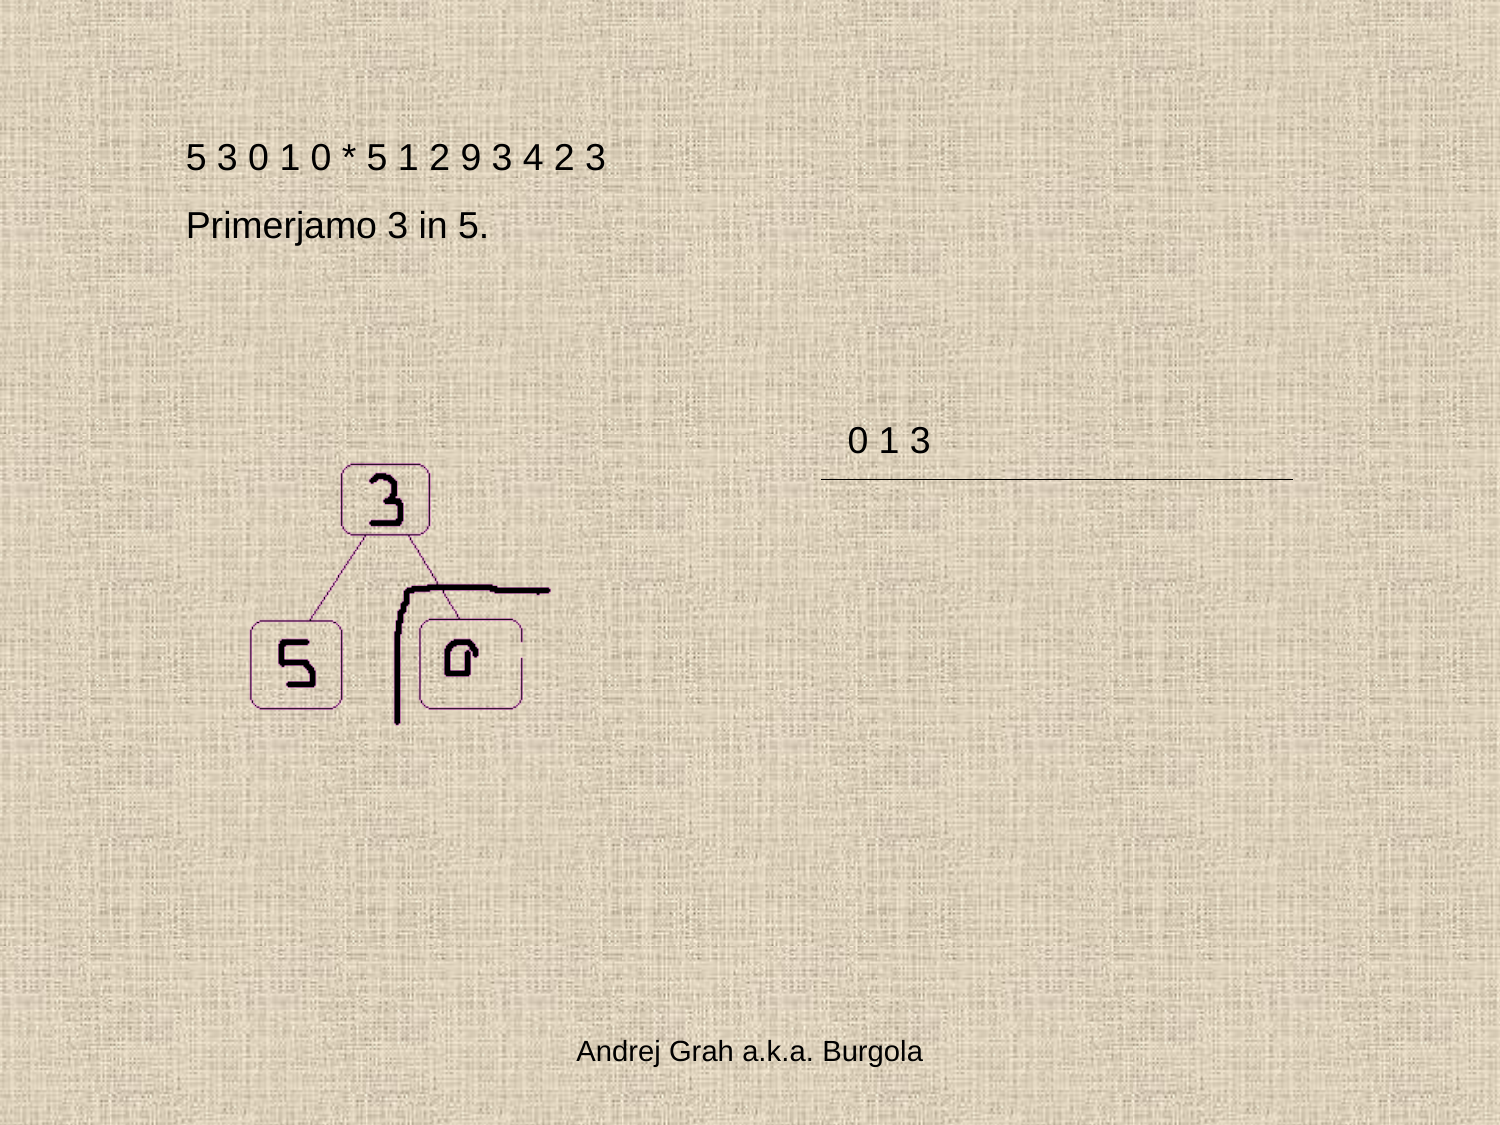

5 3 0 1 0 * 5 1 2 9 3 4 2 3
Primerjamo 3 in 5.
0 1 3
Andrej Grah a.k.a. Burgola